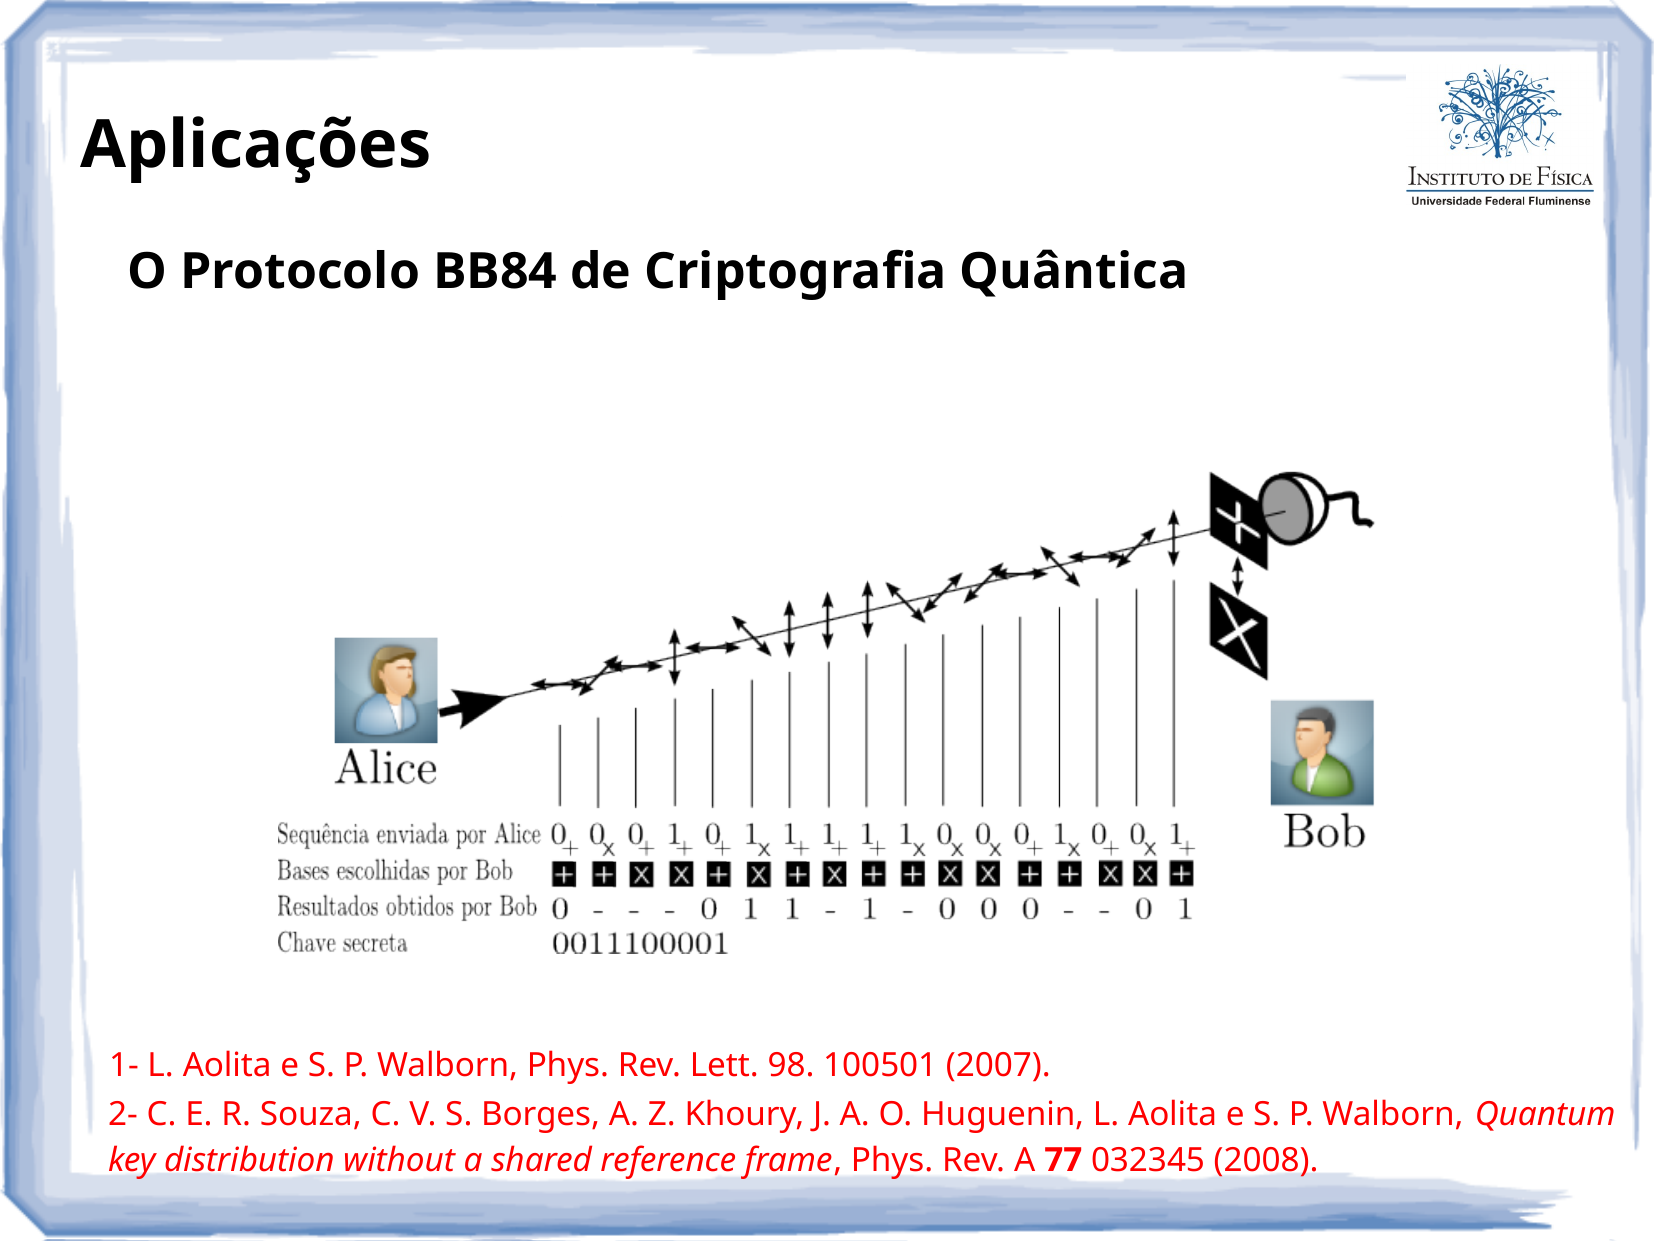

Aplicações
O Protocolo BB84 de Criptografia Quântica
1- L. Aolita e S. P. Walborn, Phys. Rev. Lett. 98. 100501 (2007).
2- C. E. R. Souza, C. V. S. Borges, A. Z. Khoury, J. A. O. Huguenin, L. Aolita e S. P. Walborn, Quantum key distribution without a shared reference frame, Phys. Rev. A 77 032345 (2008).